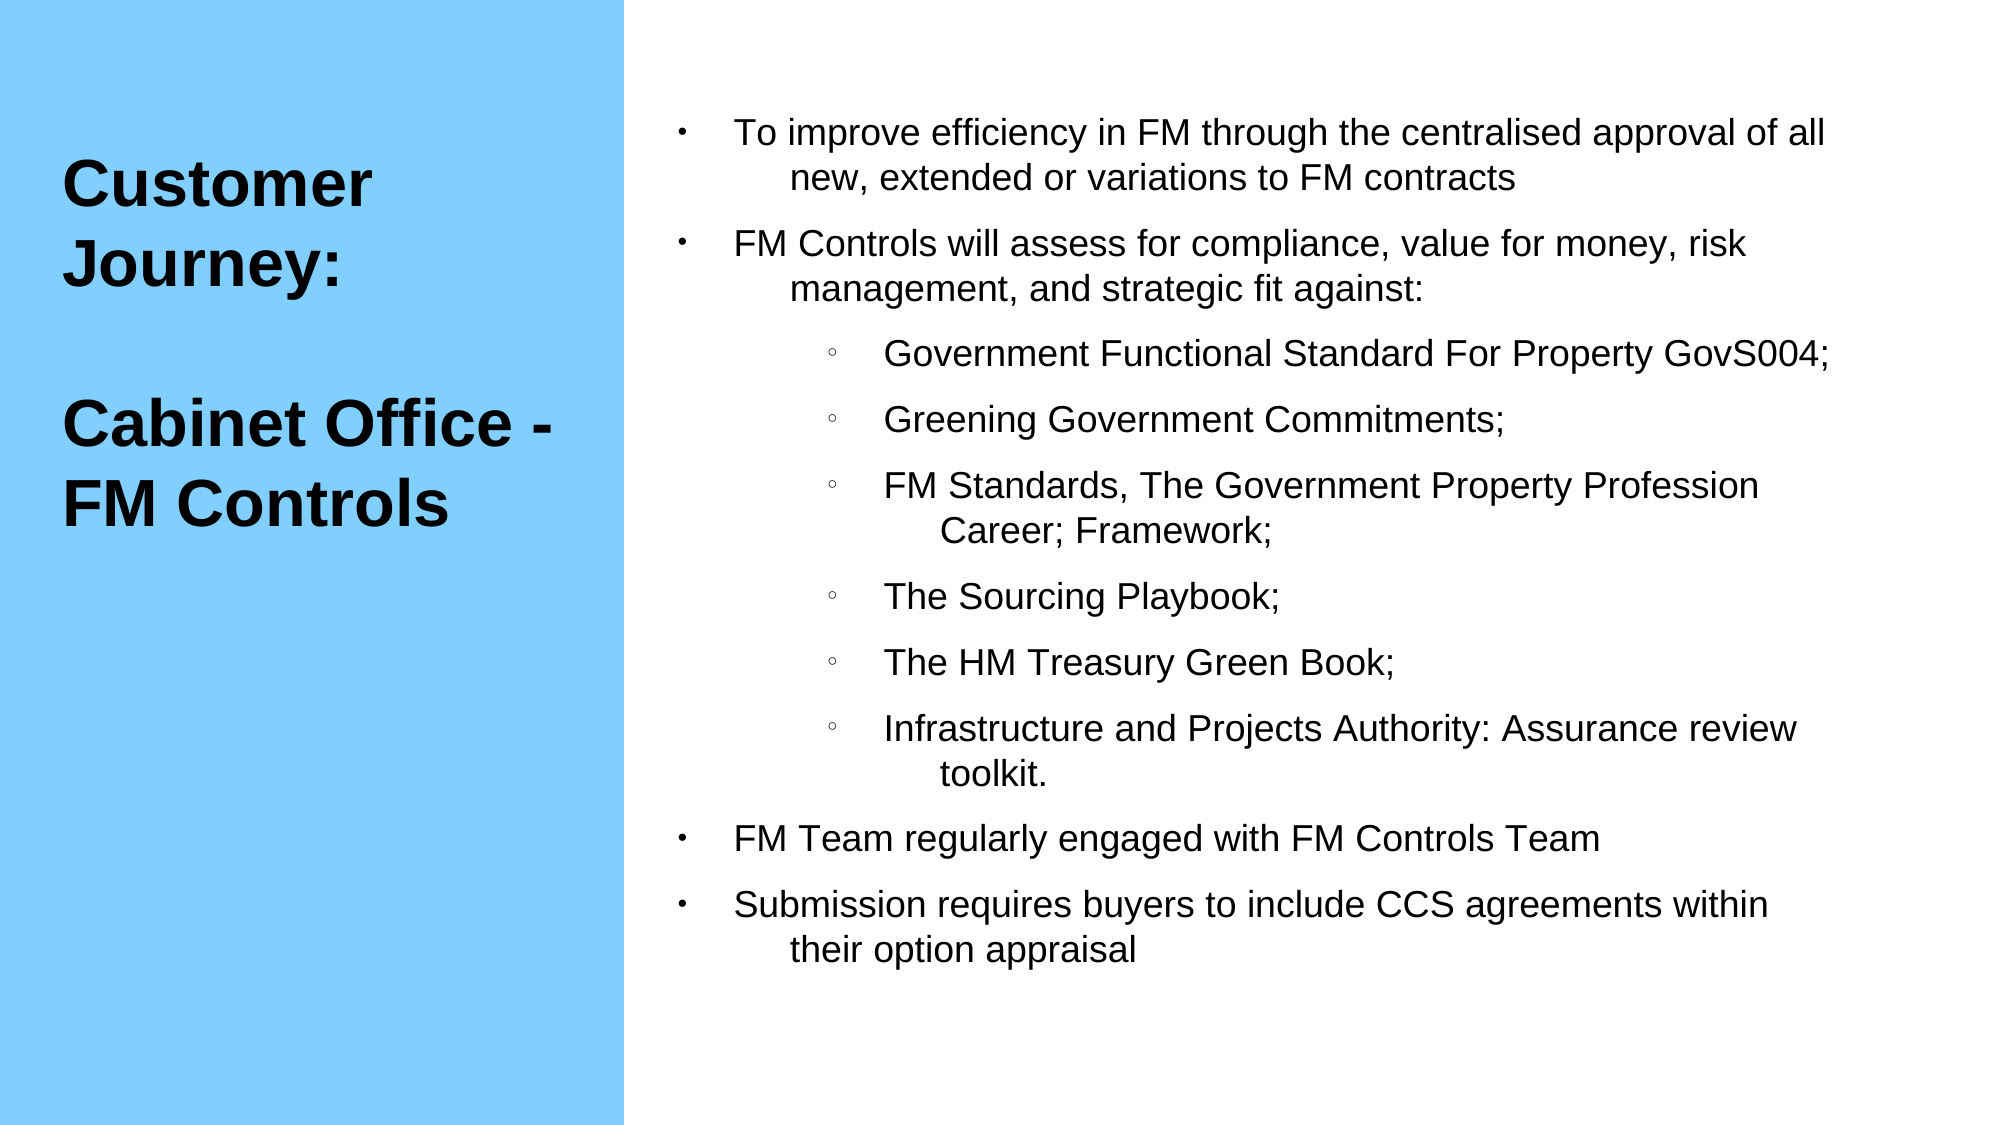

# To improve efficiency in FM through the centralised approval of all new, extended or variations to FM contracts
FM Controls will assess for compliance, value for money, risk management, and strategic fit against:
Government Functional Standard For Property GovS004;
Greening Government Commitments;
FM Standards, The Government Property Profession Career; Framework;
The Sourcing Playbook;
The HM Treasury Green Book;
Infrastructure and Projects Authority: Assurance review toolkit.
FM Team regularly engaged with FM Controls Team
Submission requires buyers to include CCS agreements within their option appraisal
Customer Journey:
Cabinet Office - FM Controls